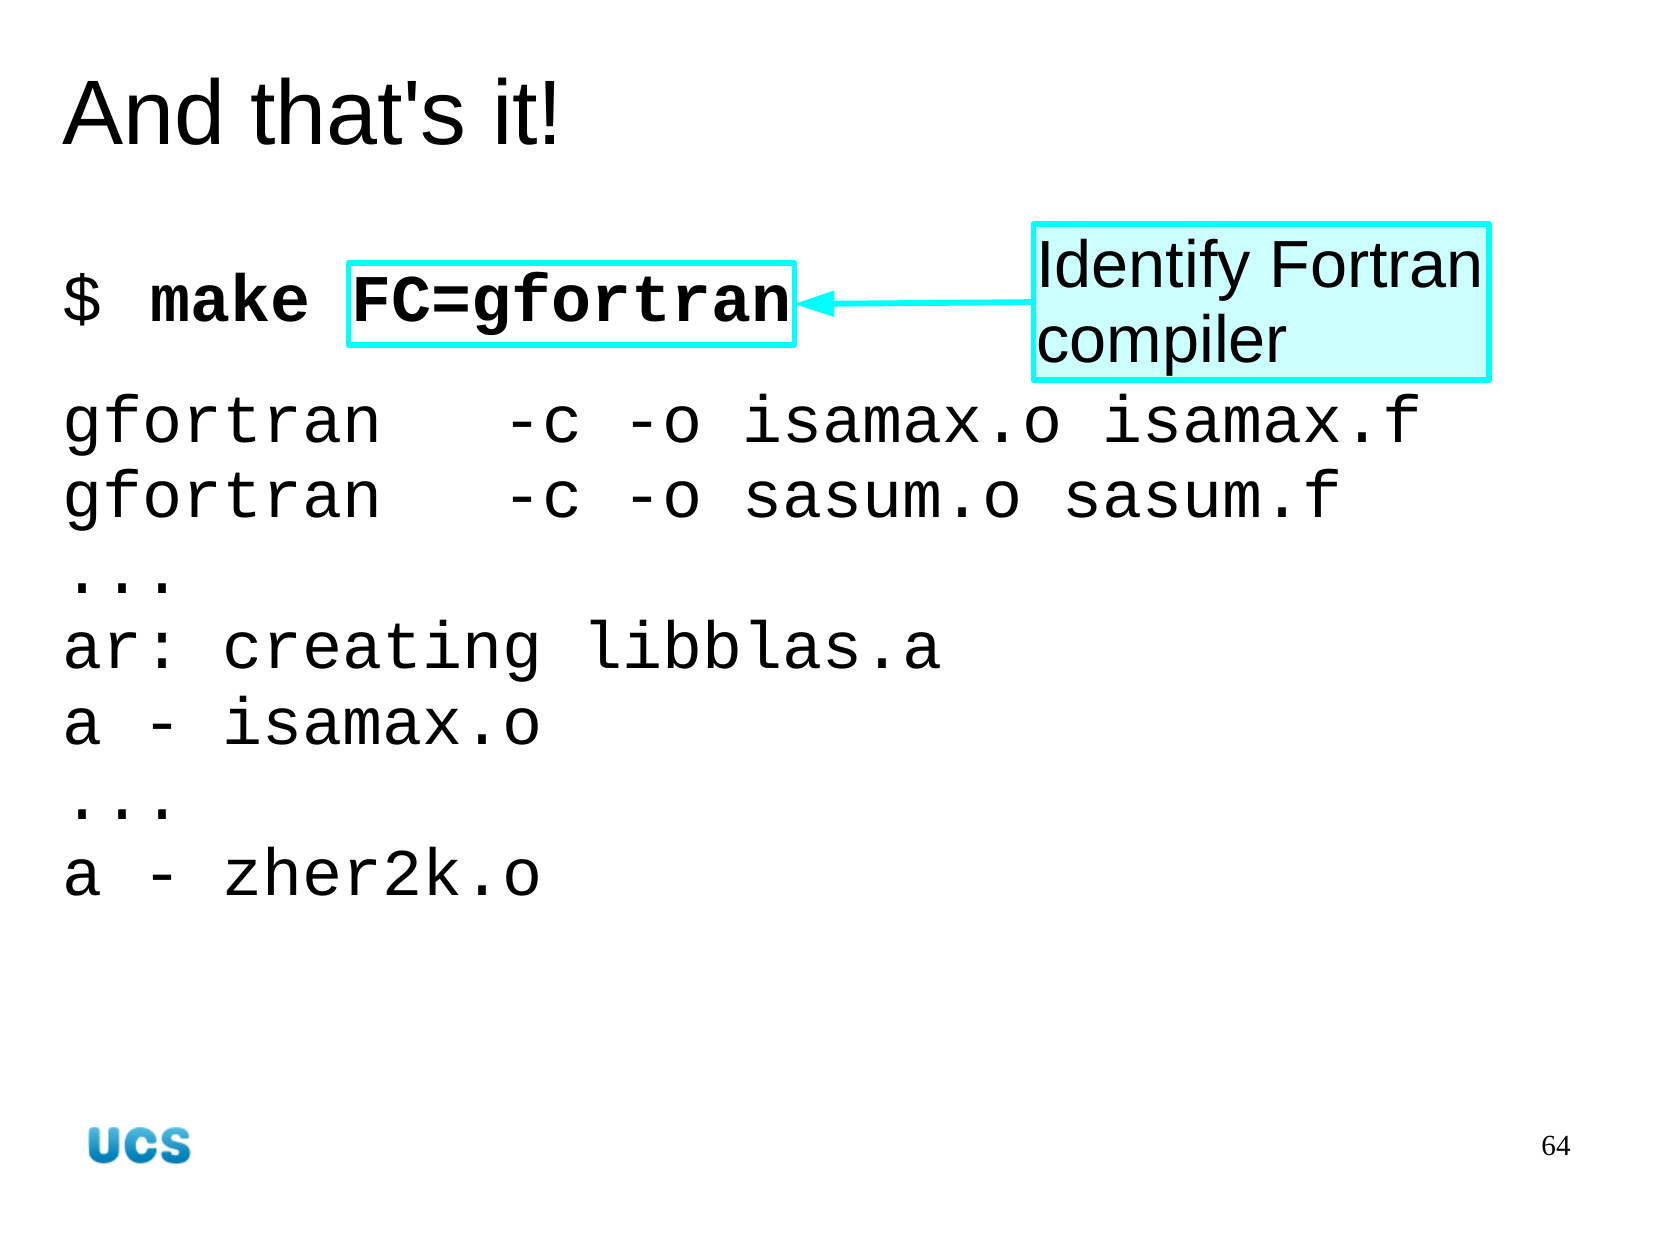

And that's it!
Identify Fortran
compiler
$
make
FC=gfortran
gfortran -c -o isamax.o isamax.f
gfortran -c -o sasum.o sasum.f
...
ar: creating libblas.a
a - isamax.o
...
a - zher2k.o
64